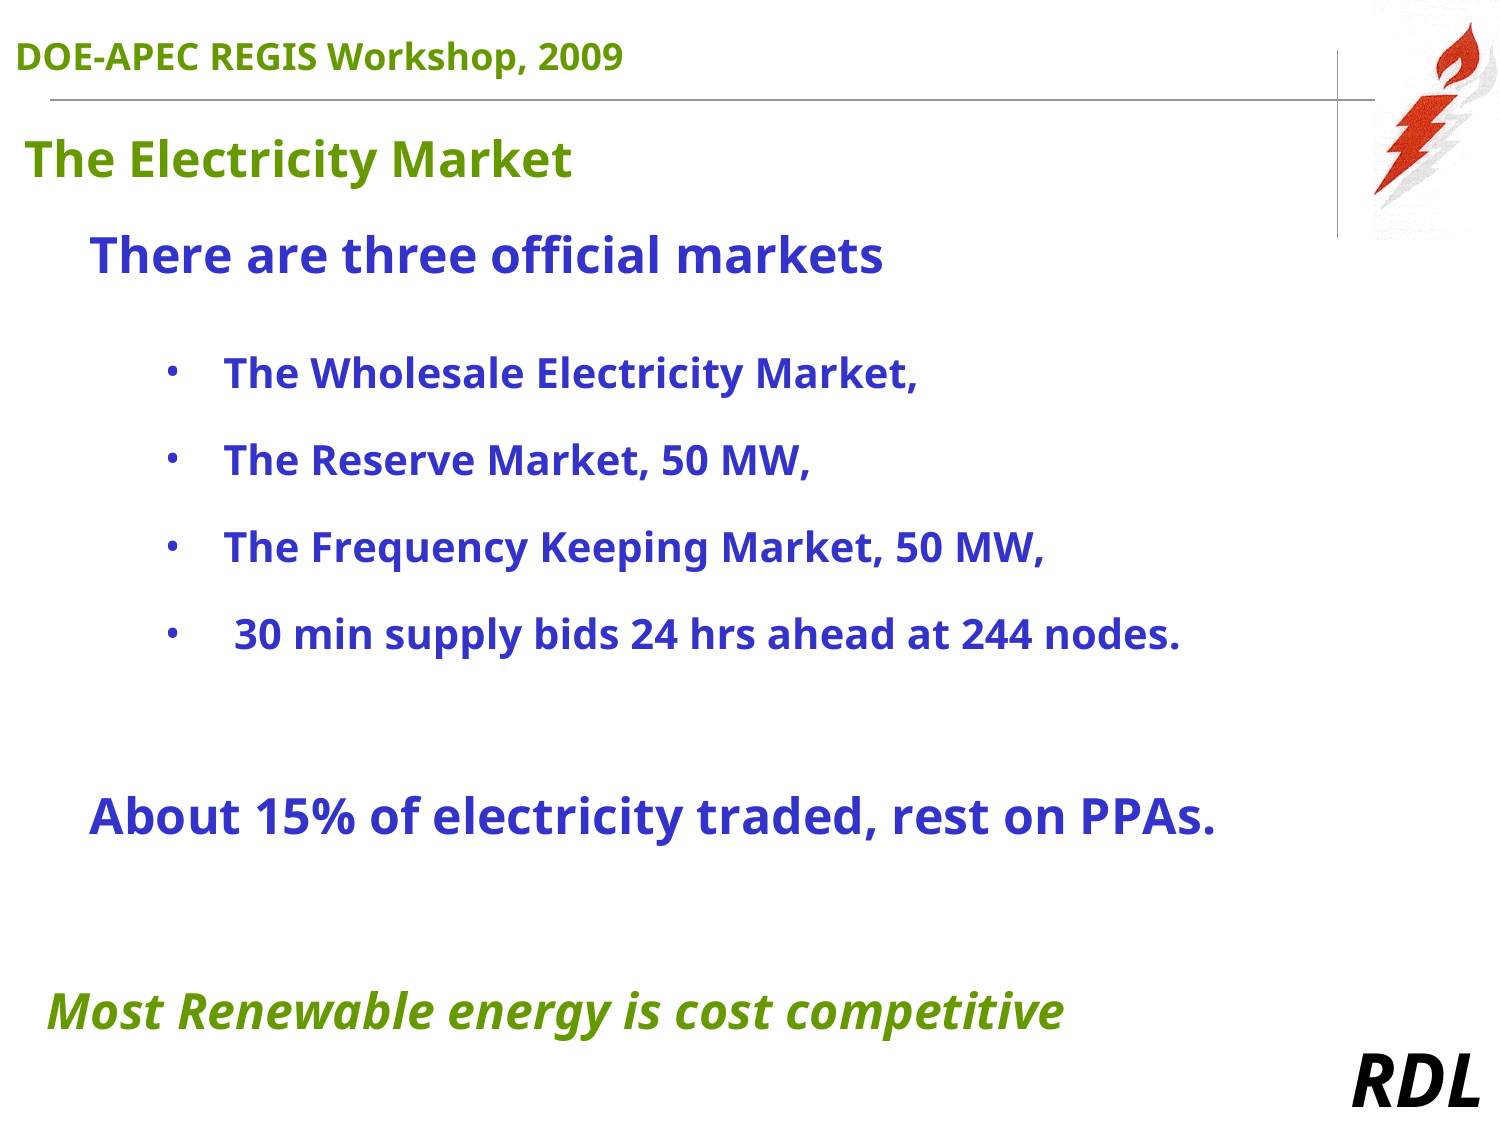

DOE-APEC REGIS Workshop, 2009
 The Electricity Market
There are three official markets
 The Wholesale Electricity Market,
 The Reserve Market, 50 MW,
 The Frequency Keeping Market, 50 MW,
 30 min supply bids 24 hrs ahead at 244 nodes.
About 15% of electricity traded, rest on PPAs.
 Most Renewable energy is cost competitive
RDL